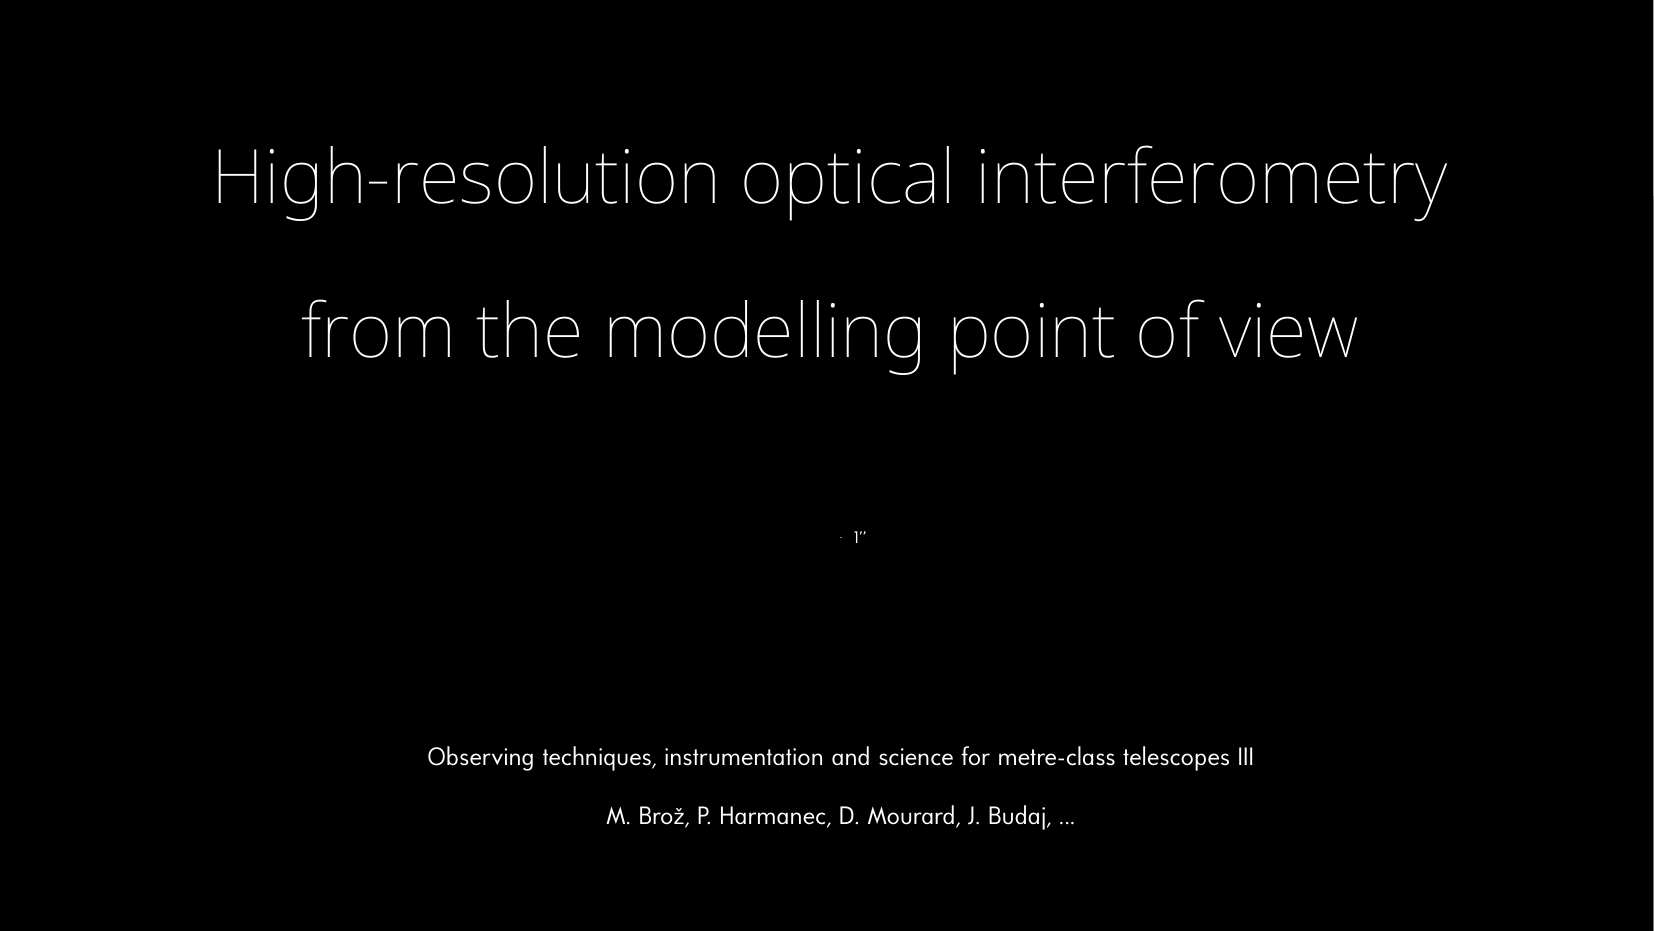

# High-resolution optical interferometry from the modelling point of view
.
1’’
Observing techniques, instrumentation and science for metre-class telescopes III
M. Brož, P. Harmanec, D. Mourard, J. Budaj, ...